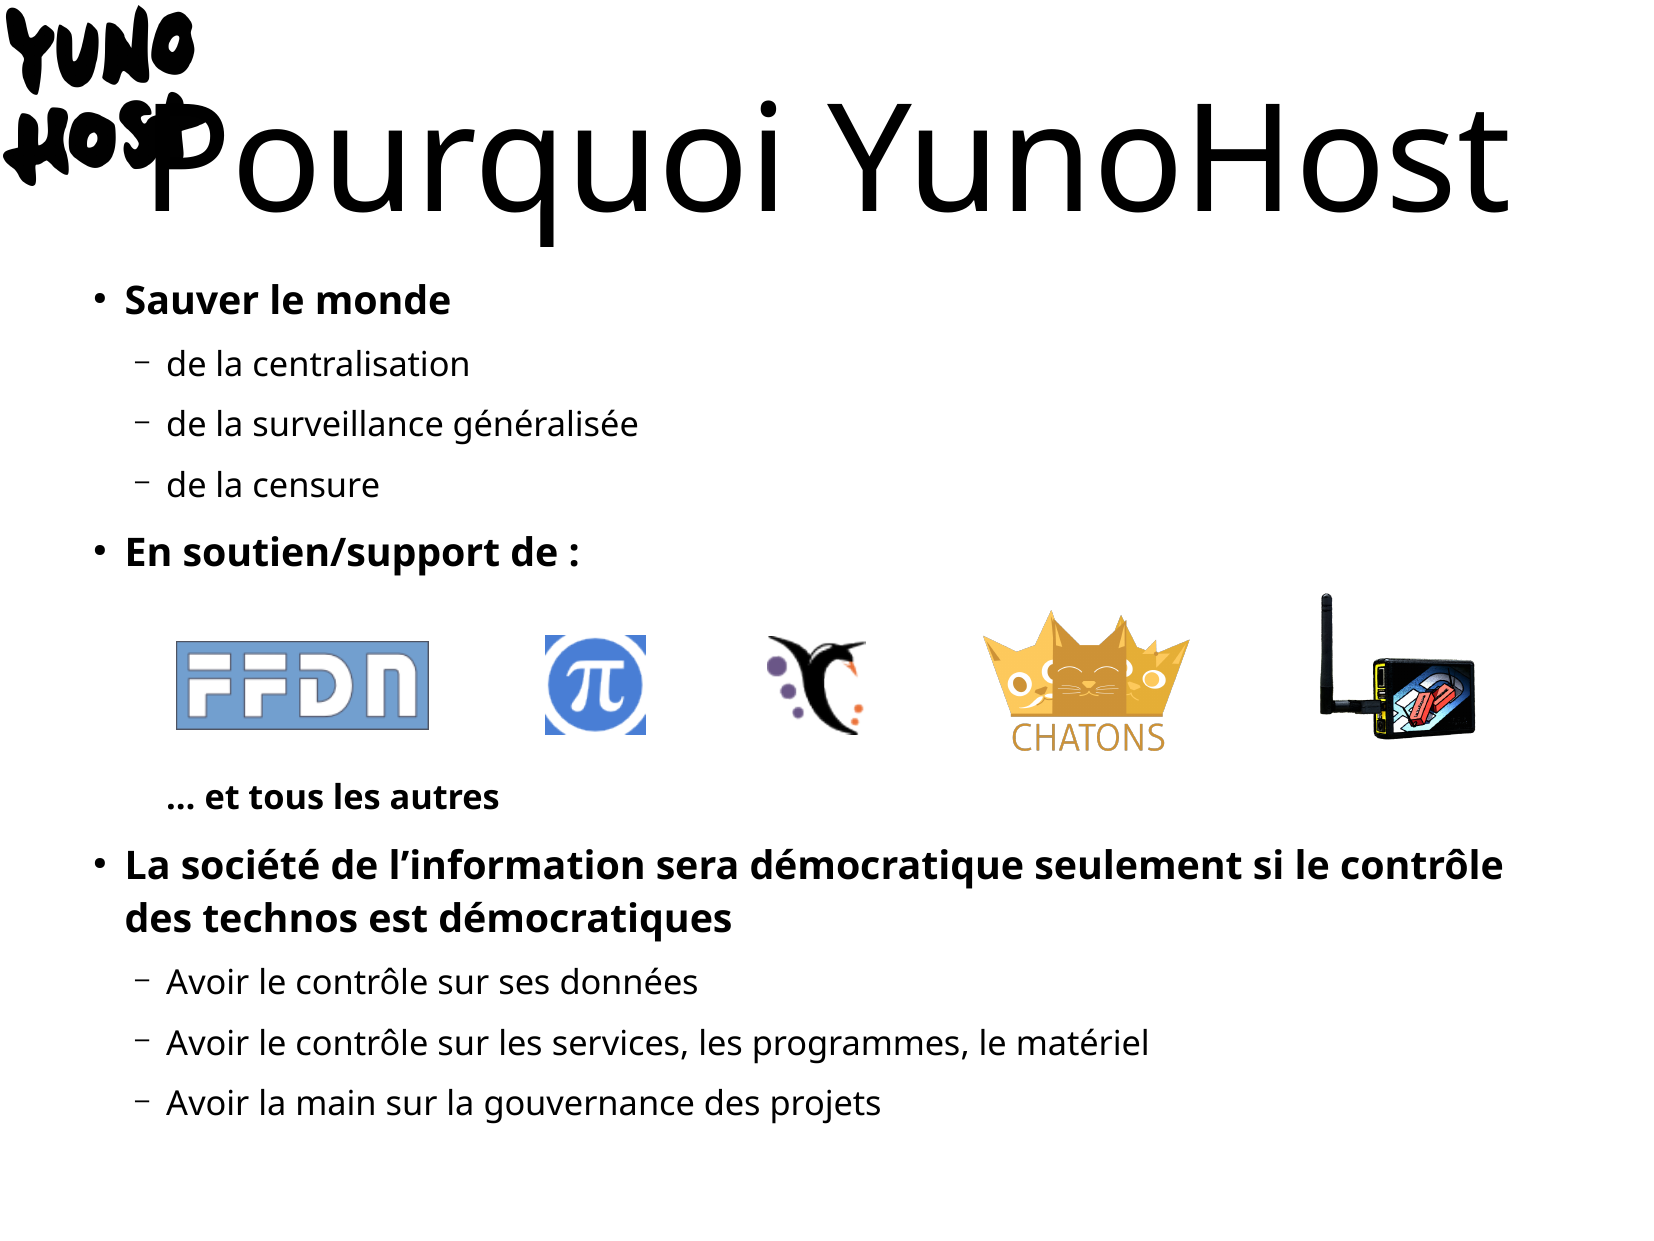

# Pourquoi YunoHost
Sauver le monde
de la centralisation
de la surveillance généralisée
de la censure
En soutien/support de :
… et tous les autres
La société de l’information sera démocratique seulement si le contrôle des technos est démocratiques
Avoir le contrôle sur ses données
Avoir le contrôle sur les services, les programmes, le matériel
Avoir la main sur la gouvernance des projets